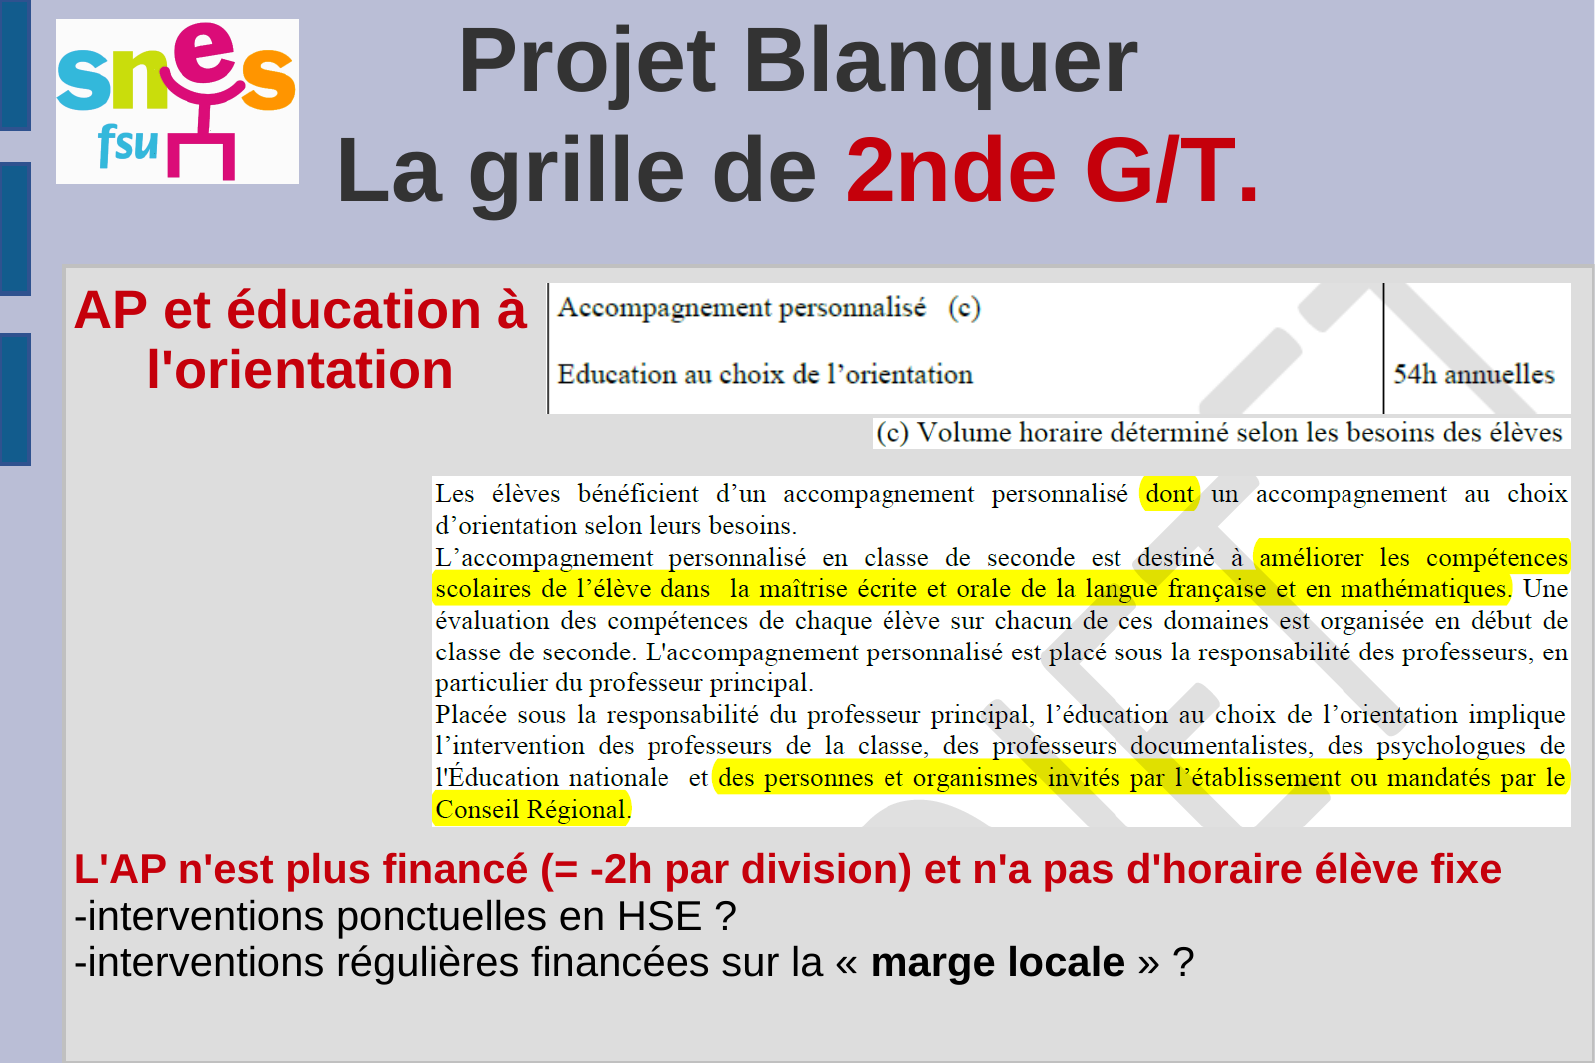

# Projet Blanquer La grille de 2nde G/T.
AP et éducation à l'orientation
L'AP n'est plus financé (= -2h par division) et n'a pas d'horaire élève fixe
-interventions ponctuelles en HSE ?
-interventions régulières financées sur la « marge locale » ?